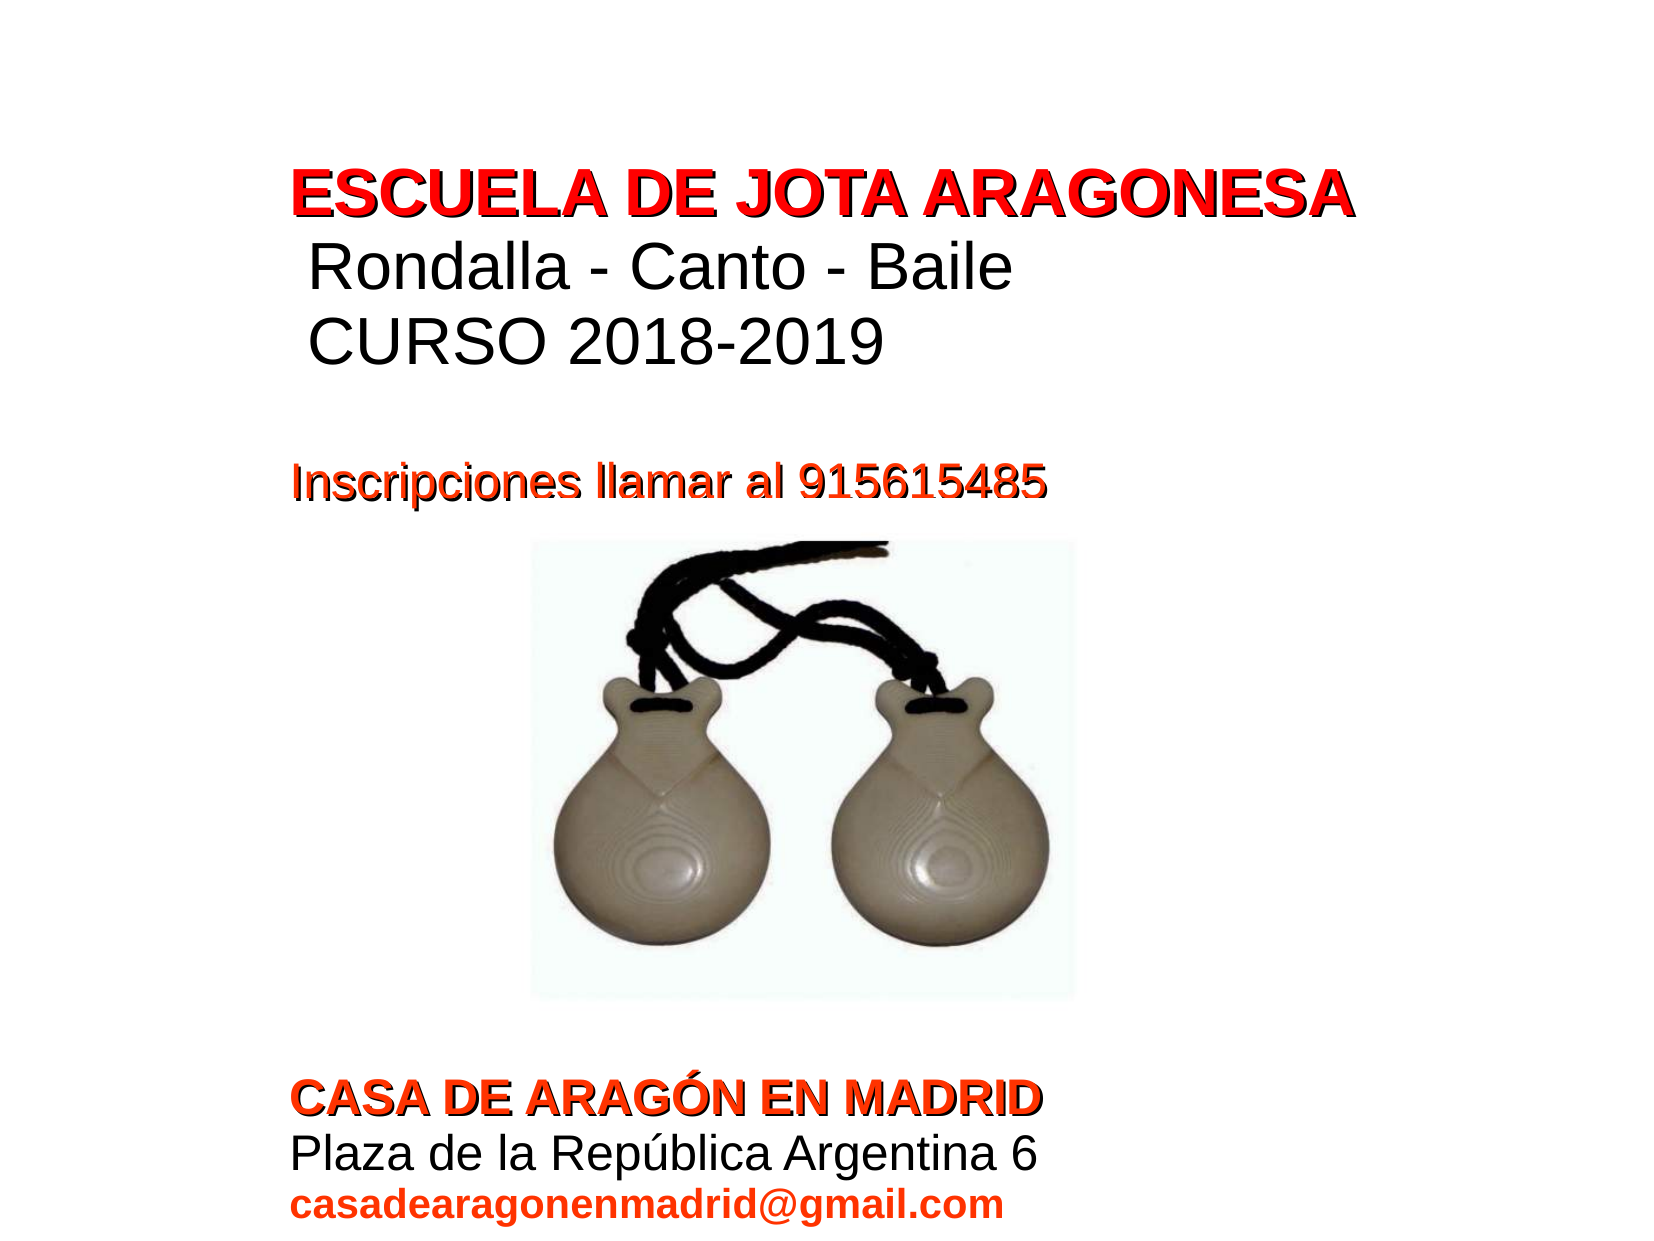

ESCUELA DE JOTA ARAGONESA
 Rondalla - Canto - Baile
 CURSO 2018-2019
Inscripciones llamar al 915615485
CASA DE ARAGÓN EN MADRID
Plaza de la República Argentina 6
casadearagonenmadrid@gmail.com